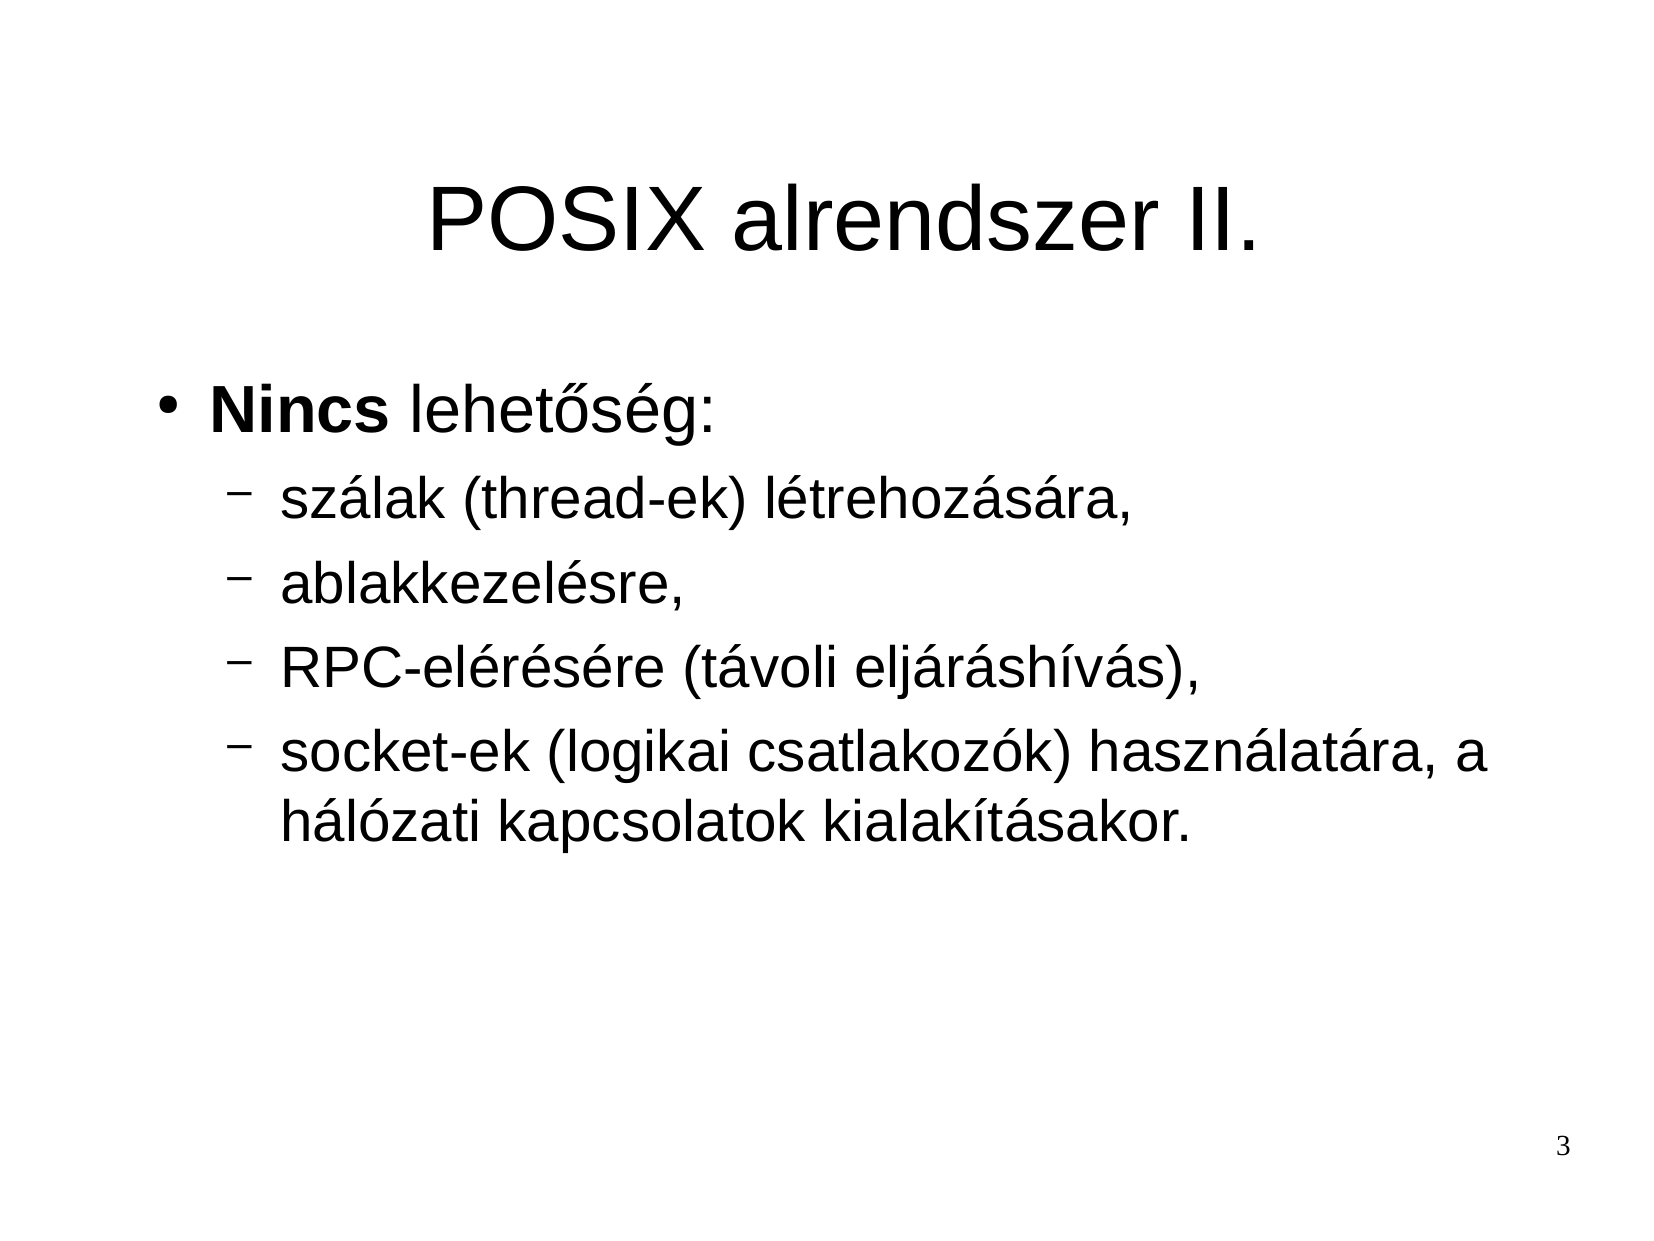

# POSIX alrendszer II.
Nincs lehetőség:
szálak (thread-ek) létrehozására,
ablakkezelésre,
RPC-elérésére (távoli eljáráshívás),
socket-ek (logikai csatlakozók) használatára, a hálózati kapcsolatok kialakításakor.
3